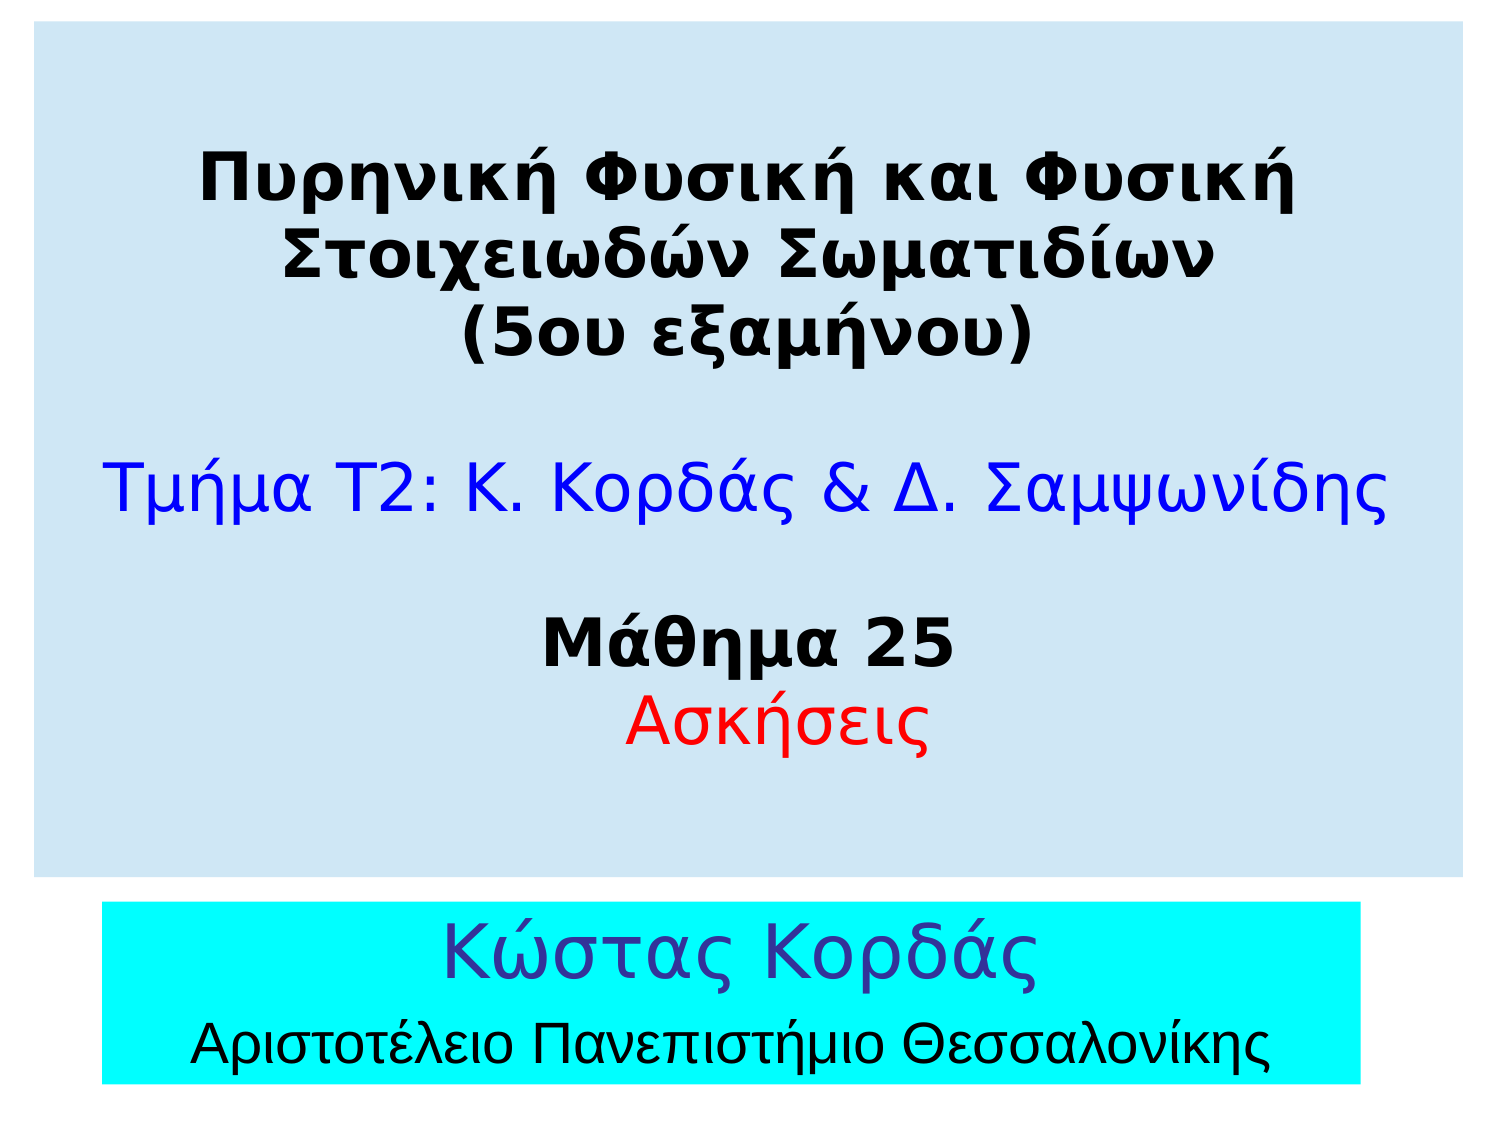

# Πυρηνική Φυσική και Φυσική Στοιχειωδών Σωματιδίων (5ου εξαμήνου) Τμήμα T2: Κ. Κορδάς & Δ. Σαμψωνίδης Μάθημα 25 Ασκήσεις
 Κώστας Κορδάς
Αριστοτέλειο Πανεπιστήμιο Θεσσαλονίκης